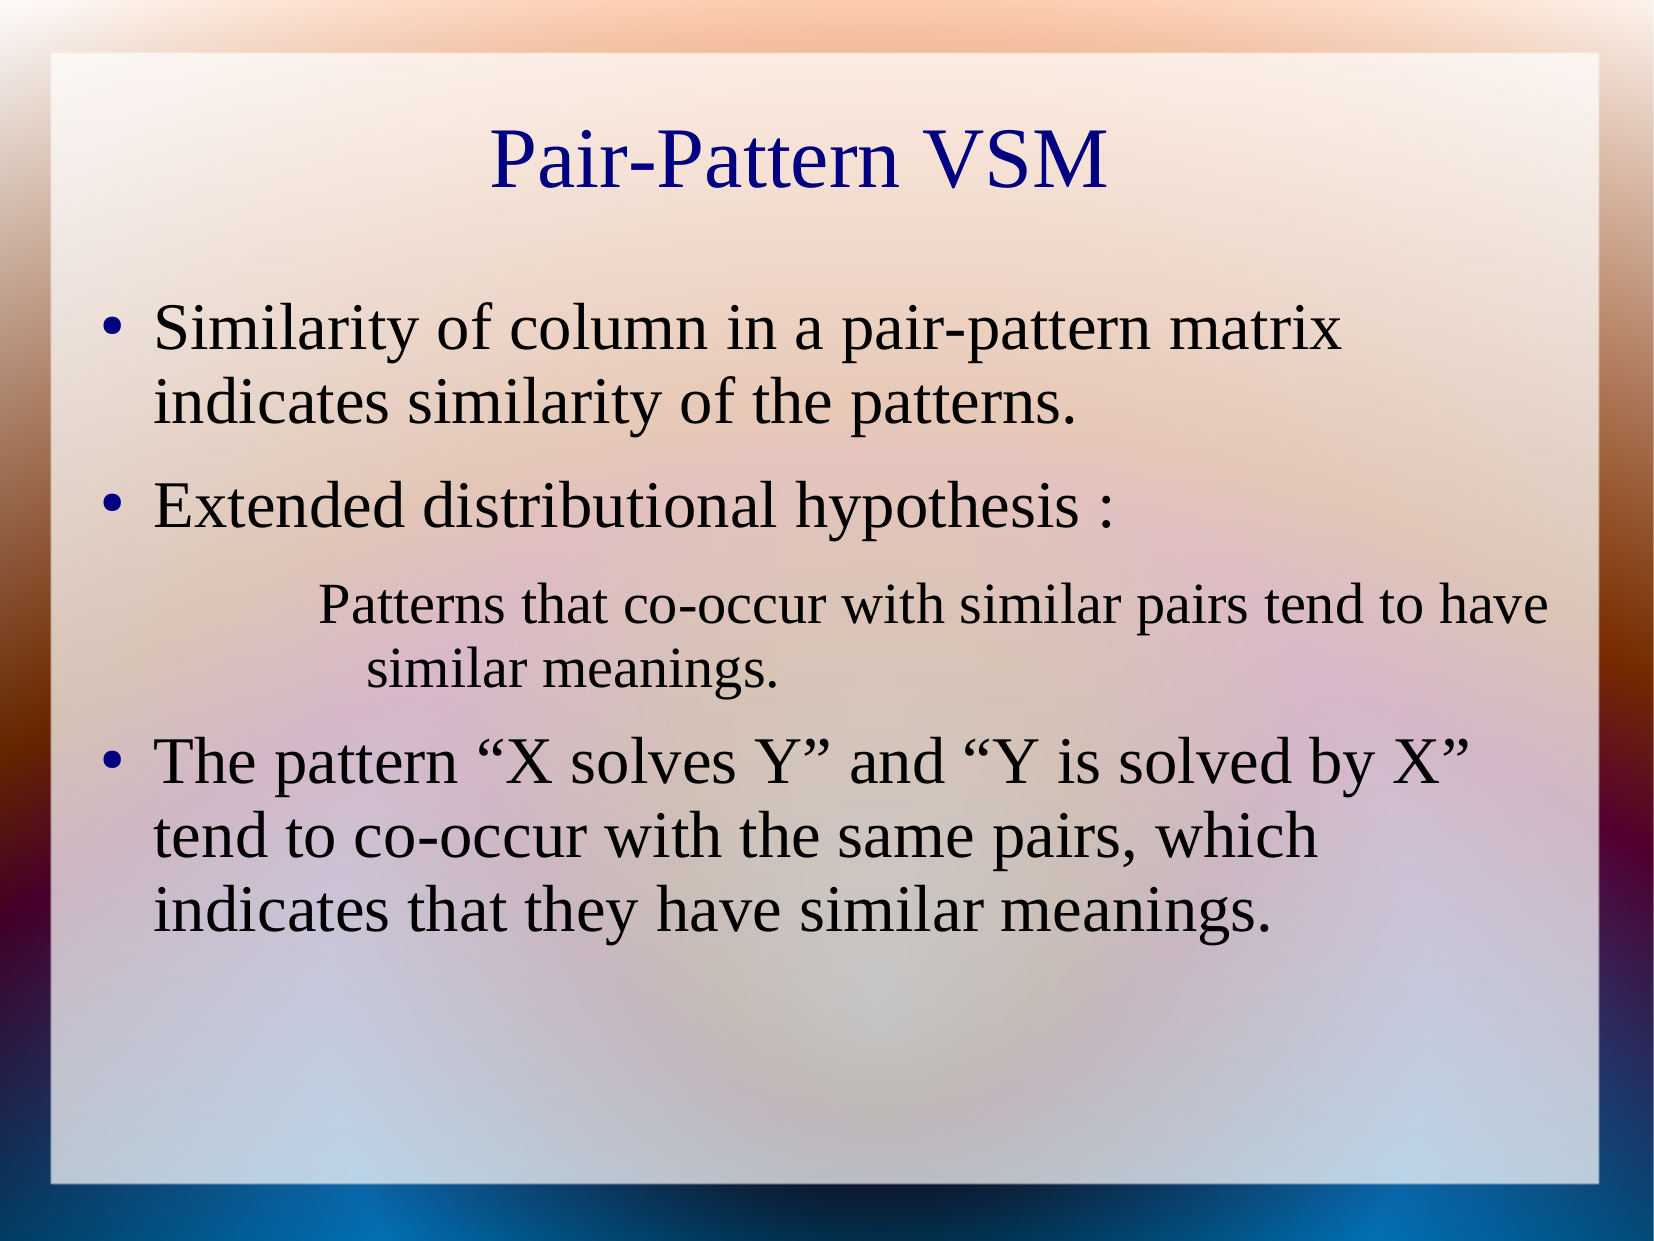

# Pair-Pattern VSM
Similarity of column in a pair-pattern matrix indicates similarity of the patterns.
Extended distributional hypothesis :
Patterns that co-occur with similar pairs tend to have similar meanings.
The pattern “X solves Y” and “Y is solved by X” tend to co-occur with the same pairs, which indicates that they have similar meanings.